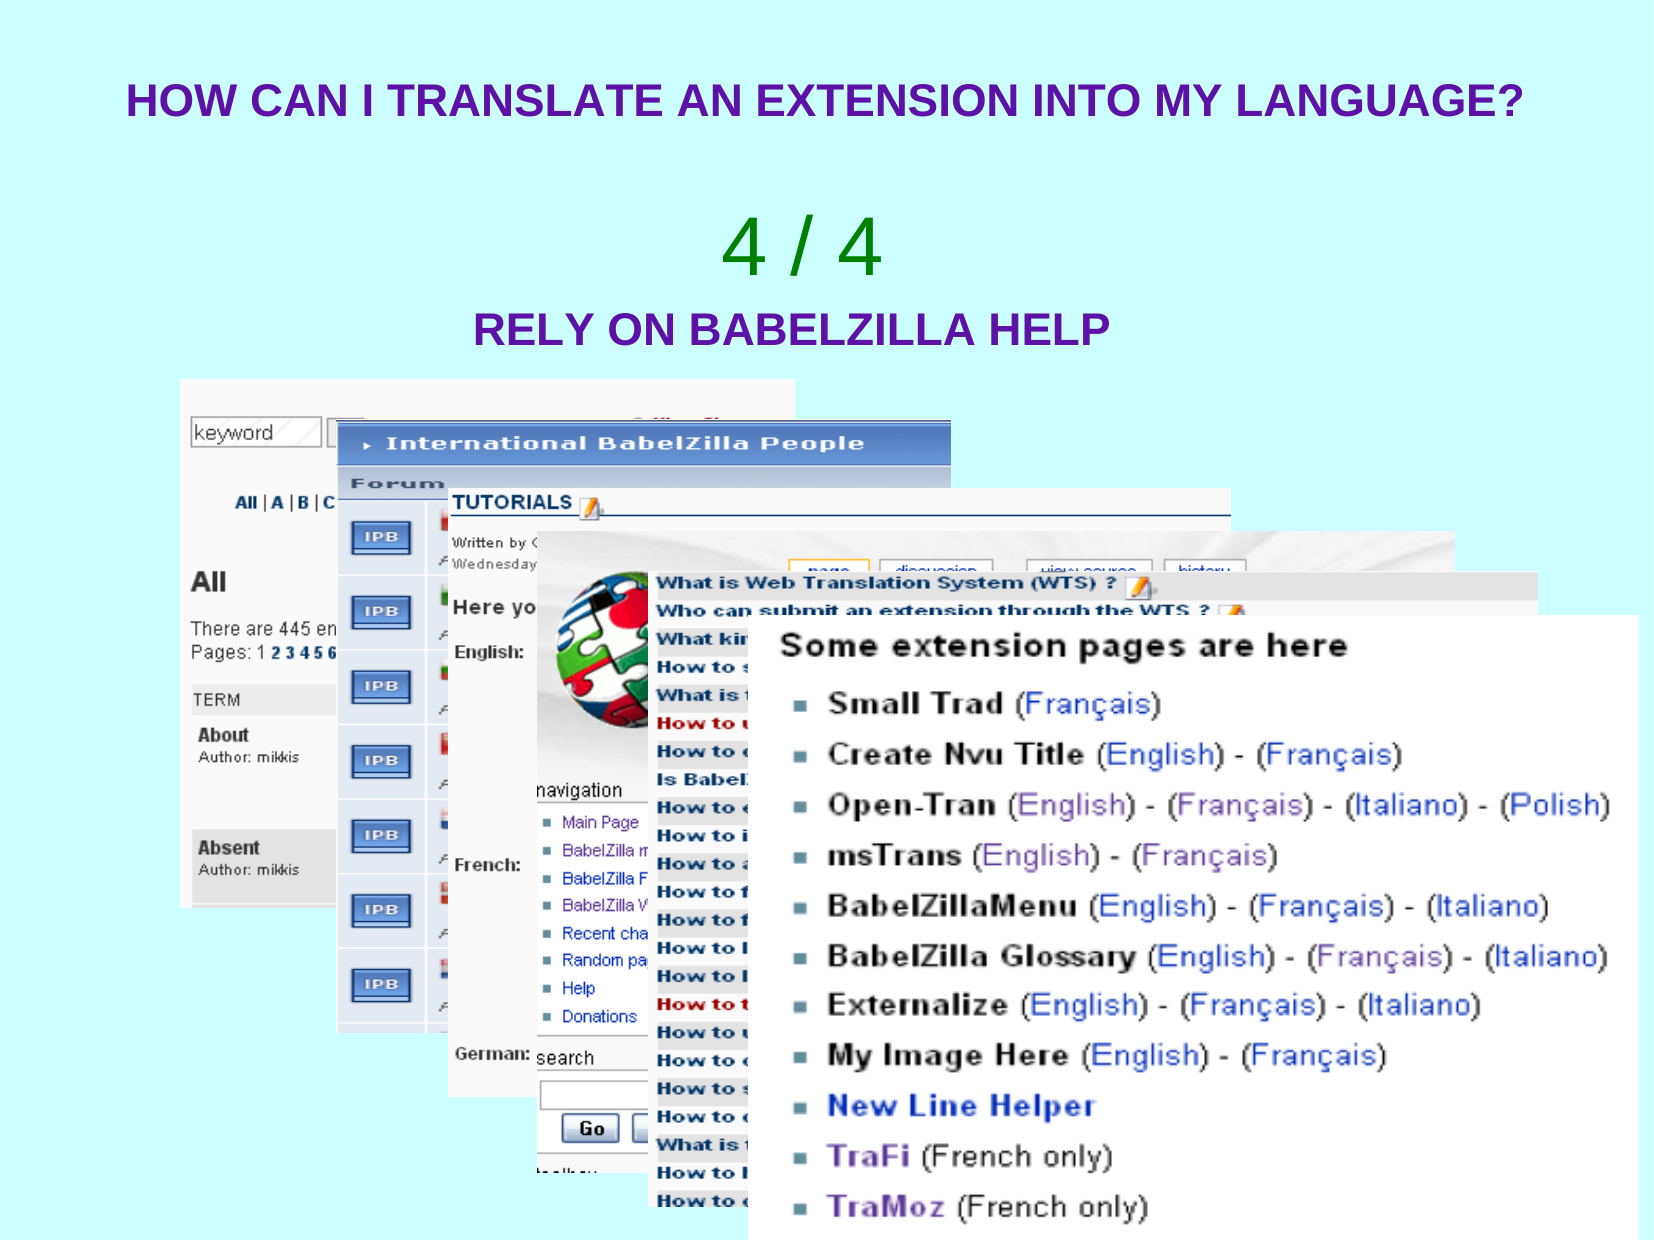

HOW CAN I TRANSLATE AN EXTENSION INTO MY LANGUAGE?
4 / 4
RELY ON BABELZILLA HELP